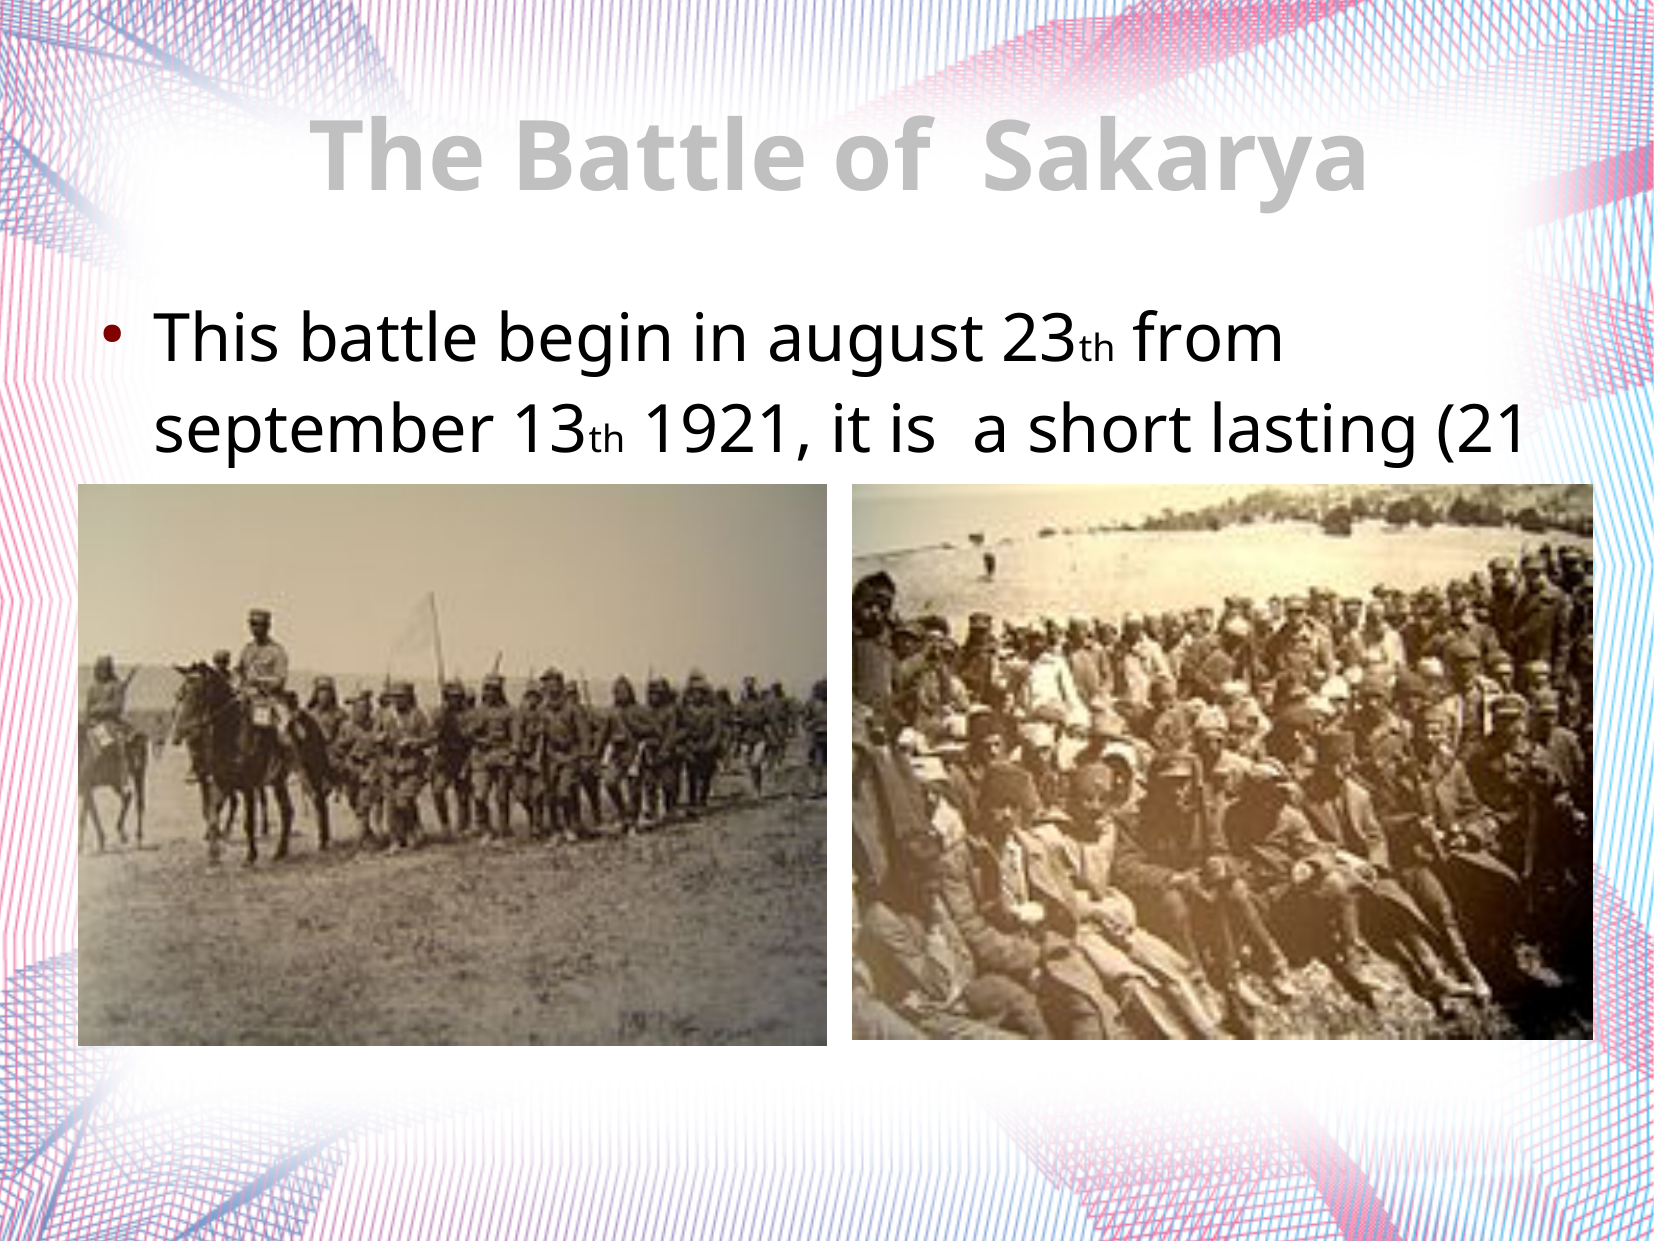

# The Battle of Sakarya
This battle begin in august 23th from september 13th 1921, it is a short lasting (21 days)